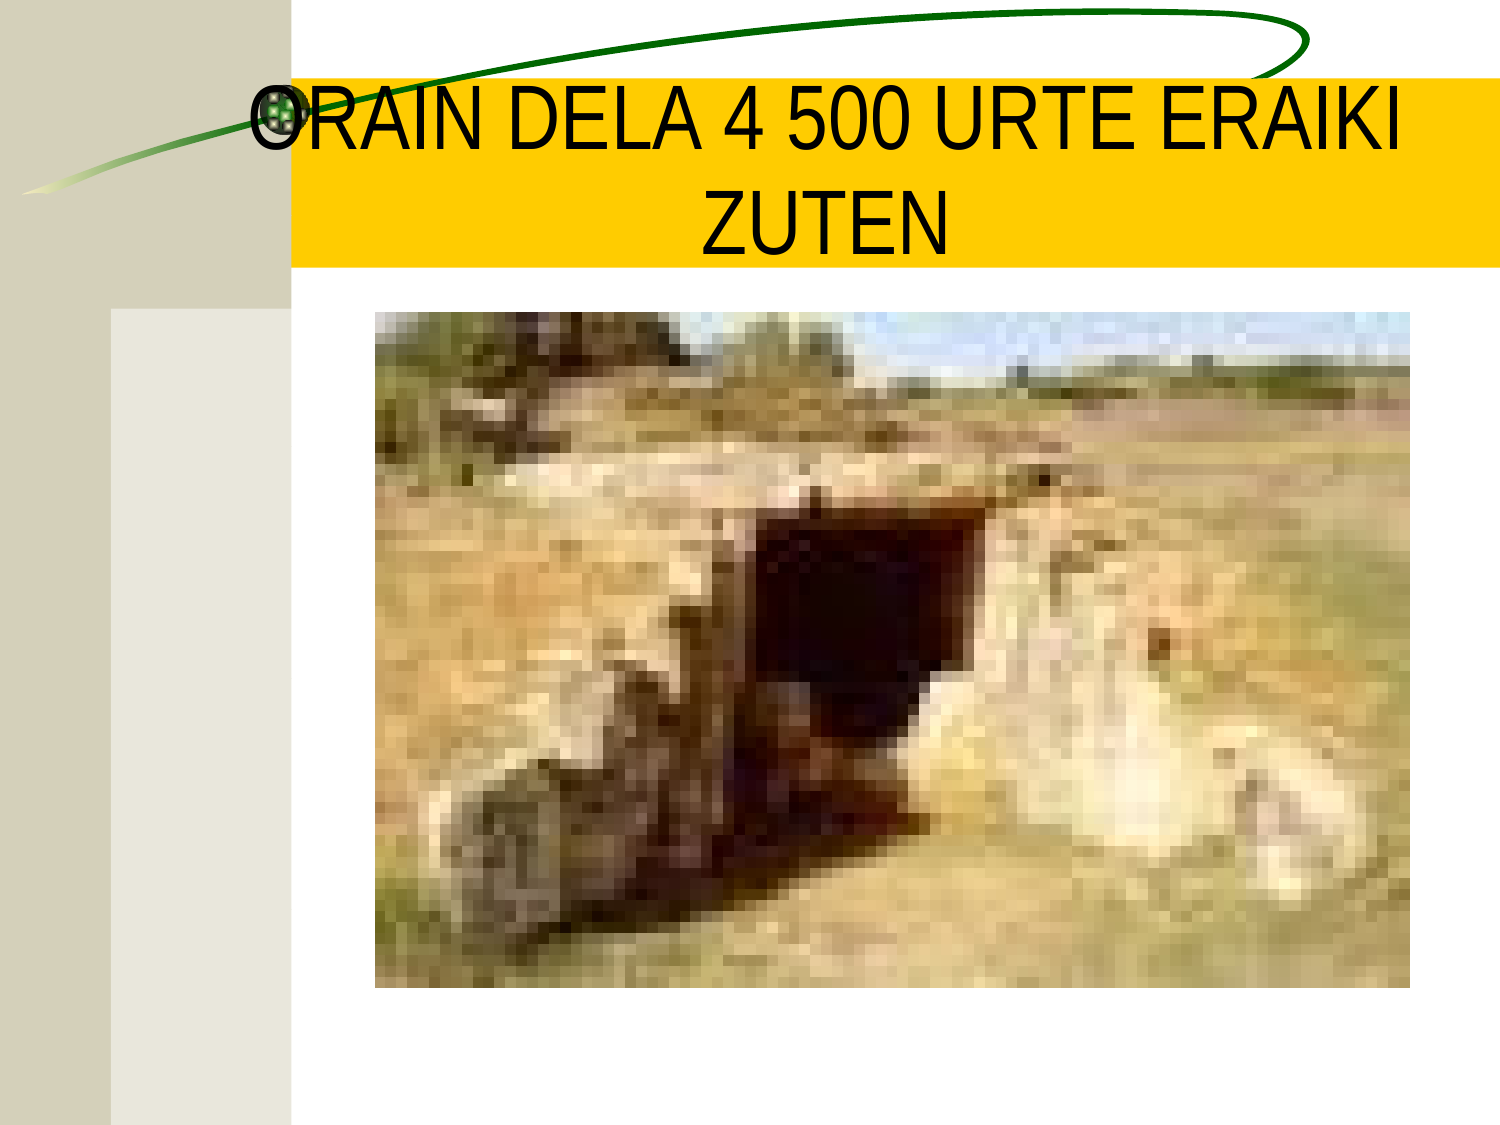

# ORAIN DELA 4 500 URTE ERAIKI ZUTEN